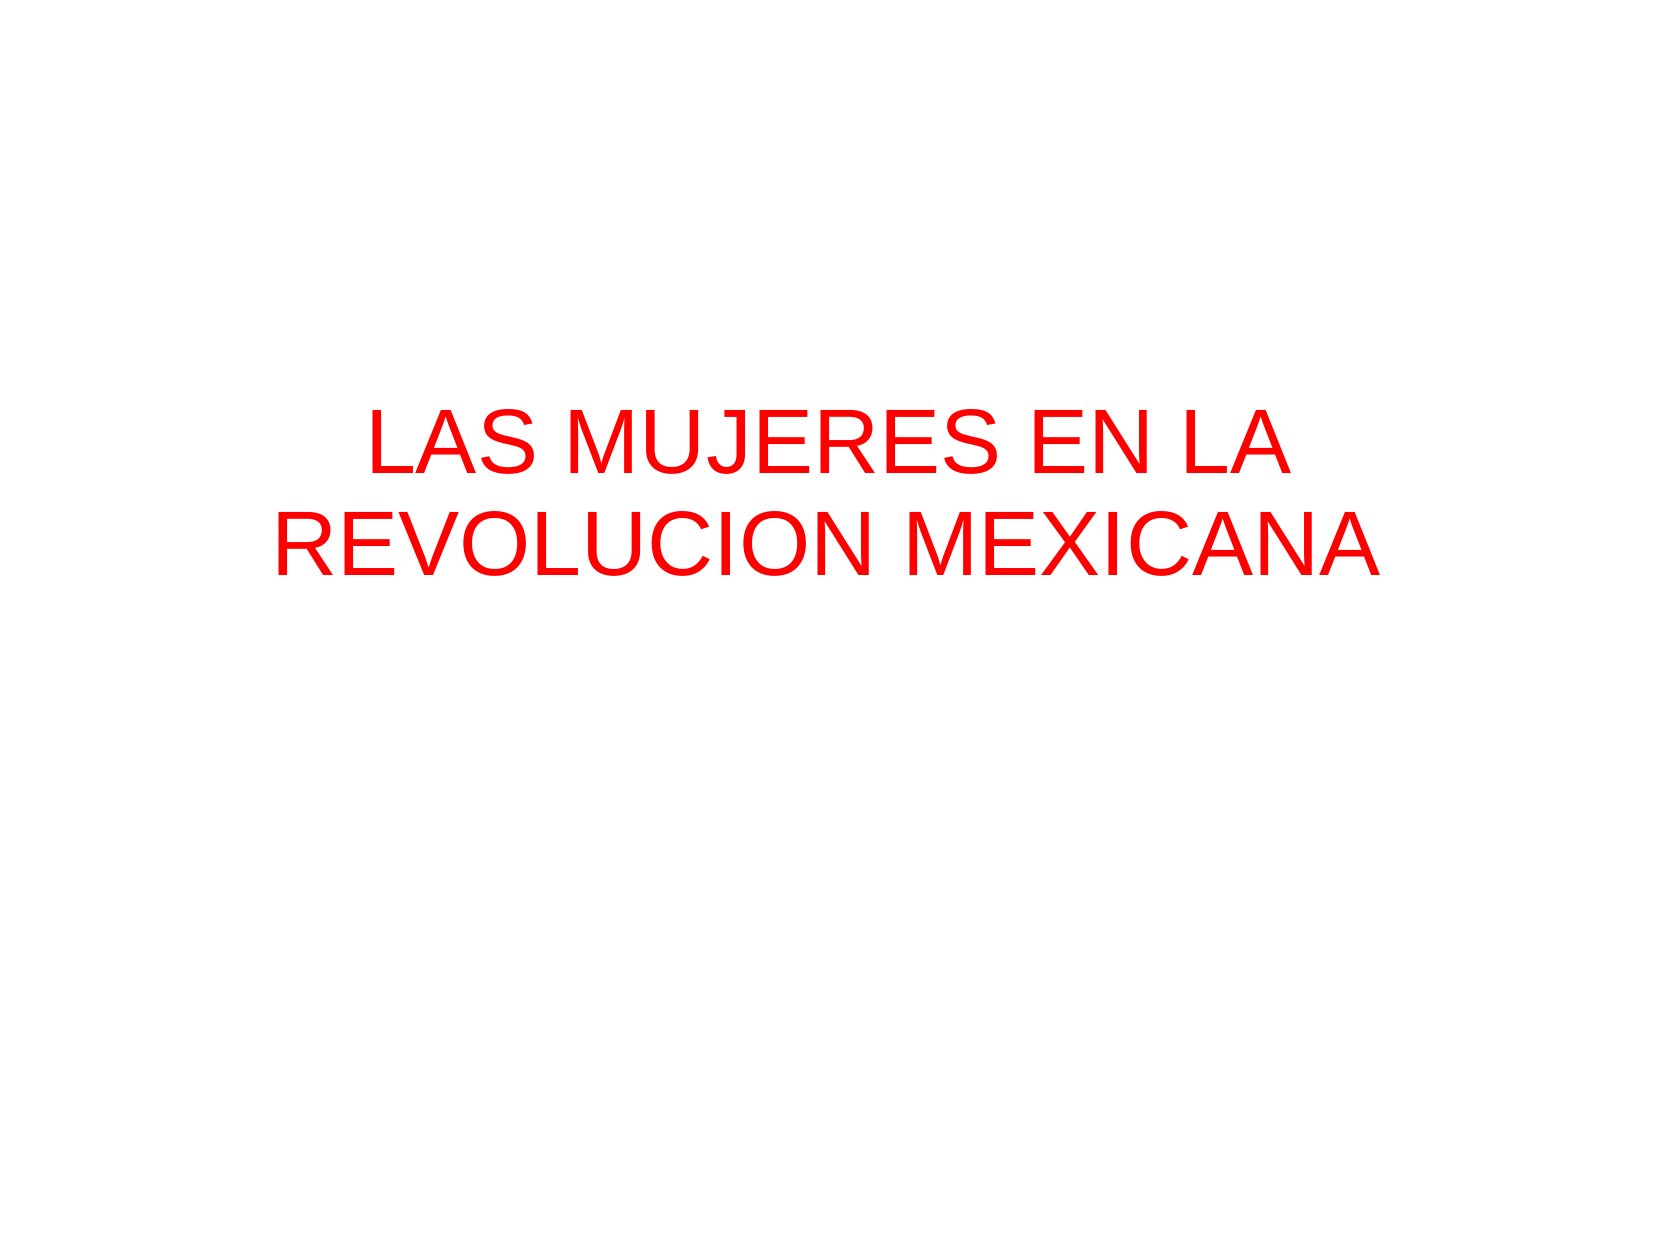

# LAS MUJERES EN LA REVOLUCION MEXICANA